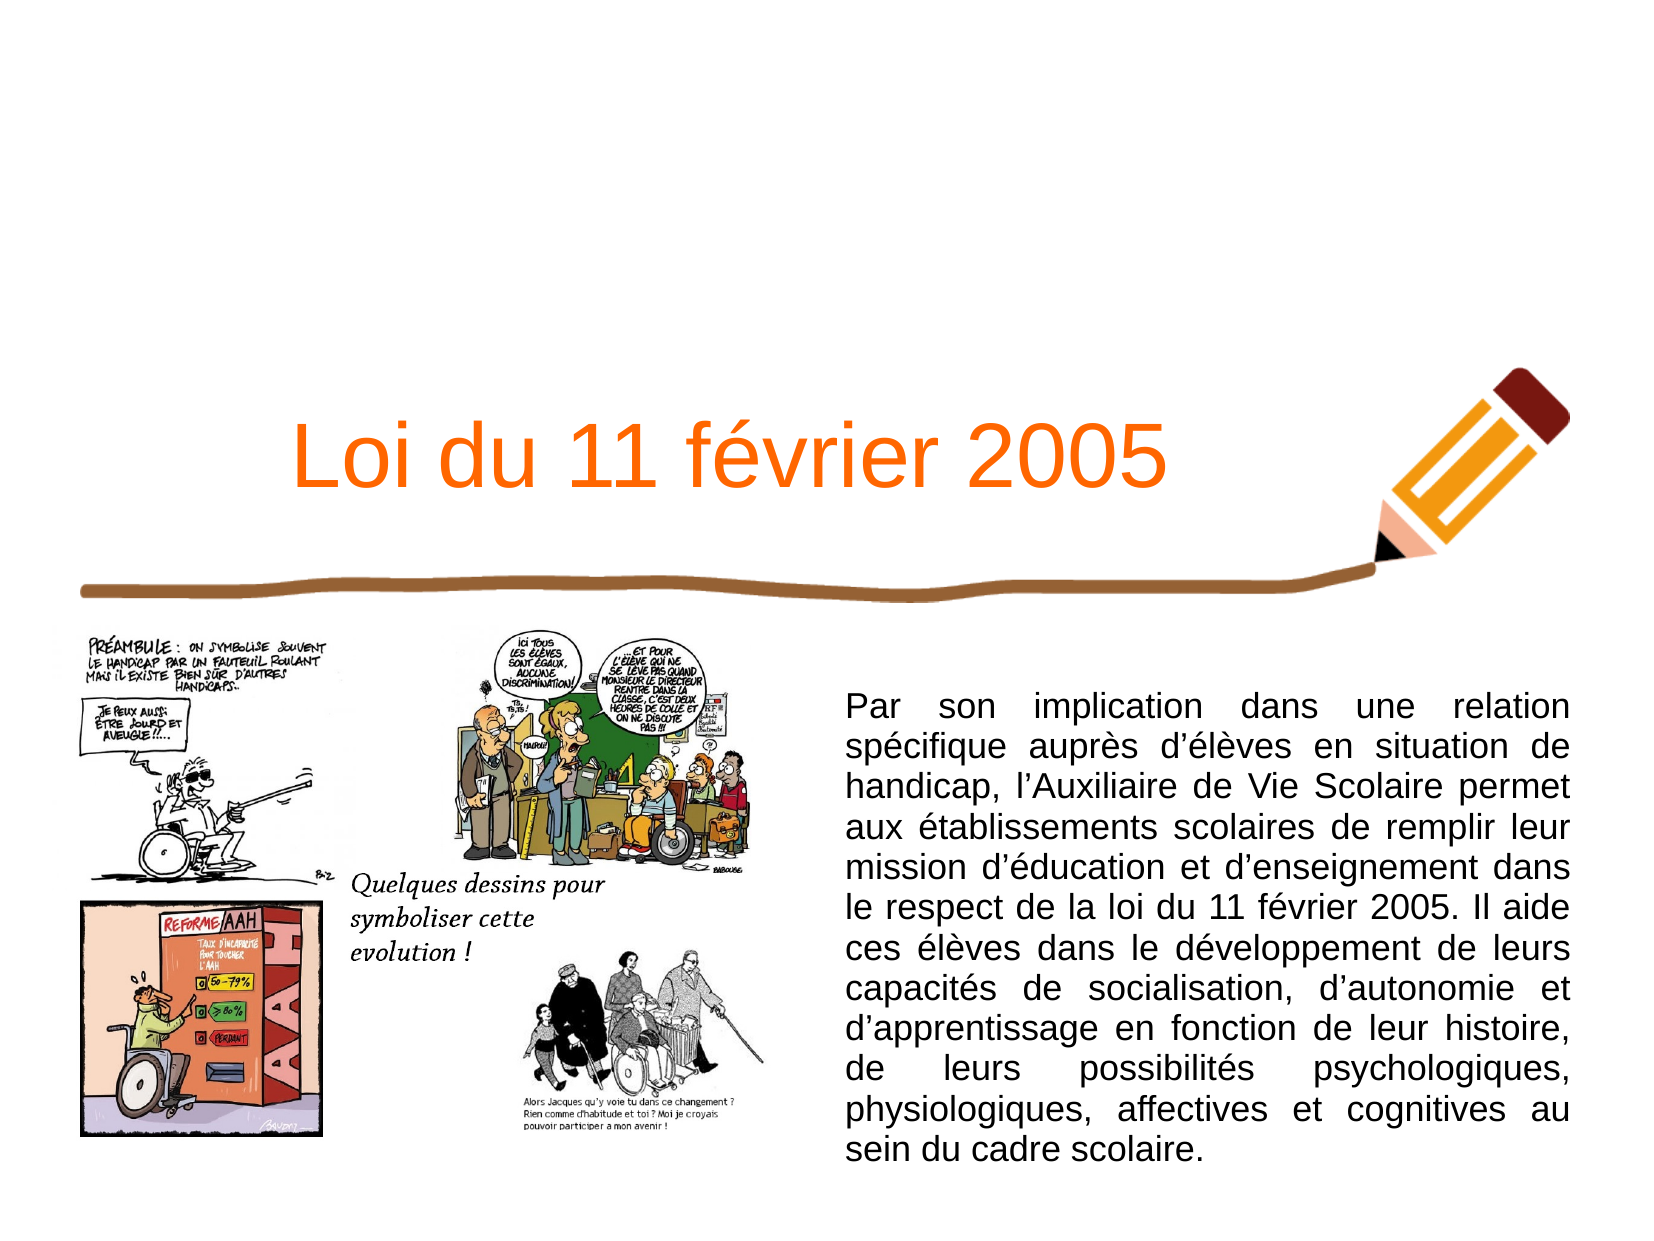

# Loi du 11 février 2005
Par son implication dans une relation spécifique auprès d’élèves en situation de handicap, l’Auxiliaire de Vie Scolaire permet aux établissements scolaires de remplir leur mission d’éducation et d’enseignement dans le respect de la loi du 11 février 2005. Il aide ces élèves dans le développement de leurs capacités de socialisation, d’autonomie et d’apprentissage en fonction de leur histoire, de leurs possibilités psychologiques, physiologiques, affectives et cognitives au sein du cadre scolaire.